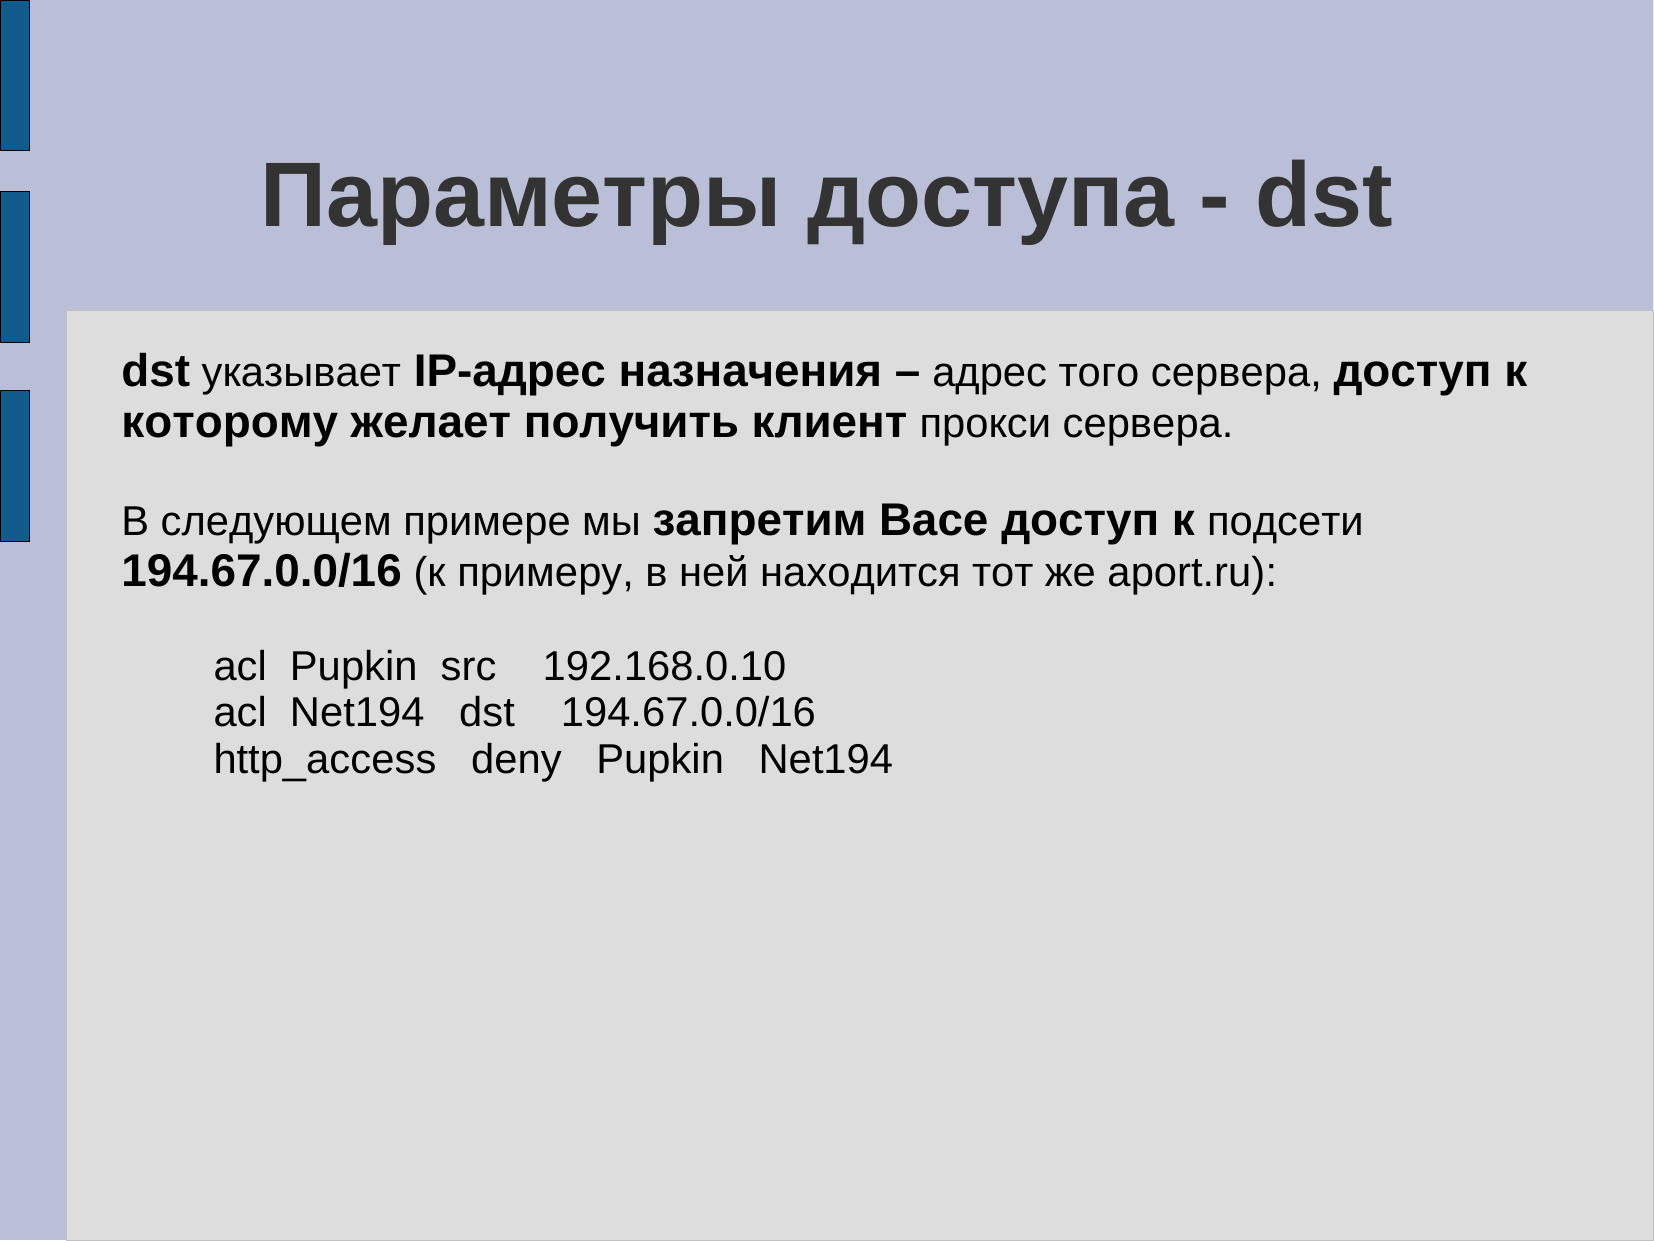

# Параметры доступа - dst
dst указывает IP-адрес назначения – адрес того сервера, доступ к которому желает получить клиент прокси сервера.
В следующем примере мы запретим Васе доступ к подсети 194.67.0.0/16 (к примеру, в ней находится тот же aport.ru):
 acl Pupkin src 192.168.0.10
 acl Net194 dst 194.67.0.0/16
 http_access deny Pupkin Net194